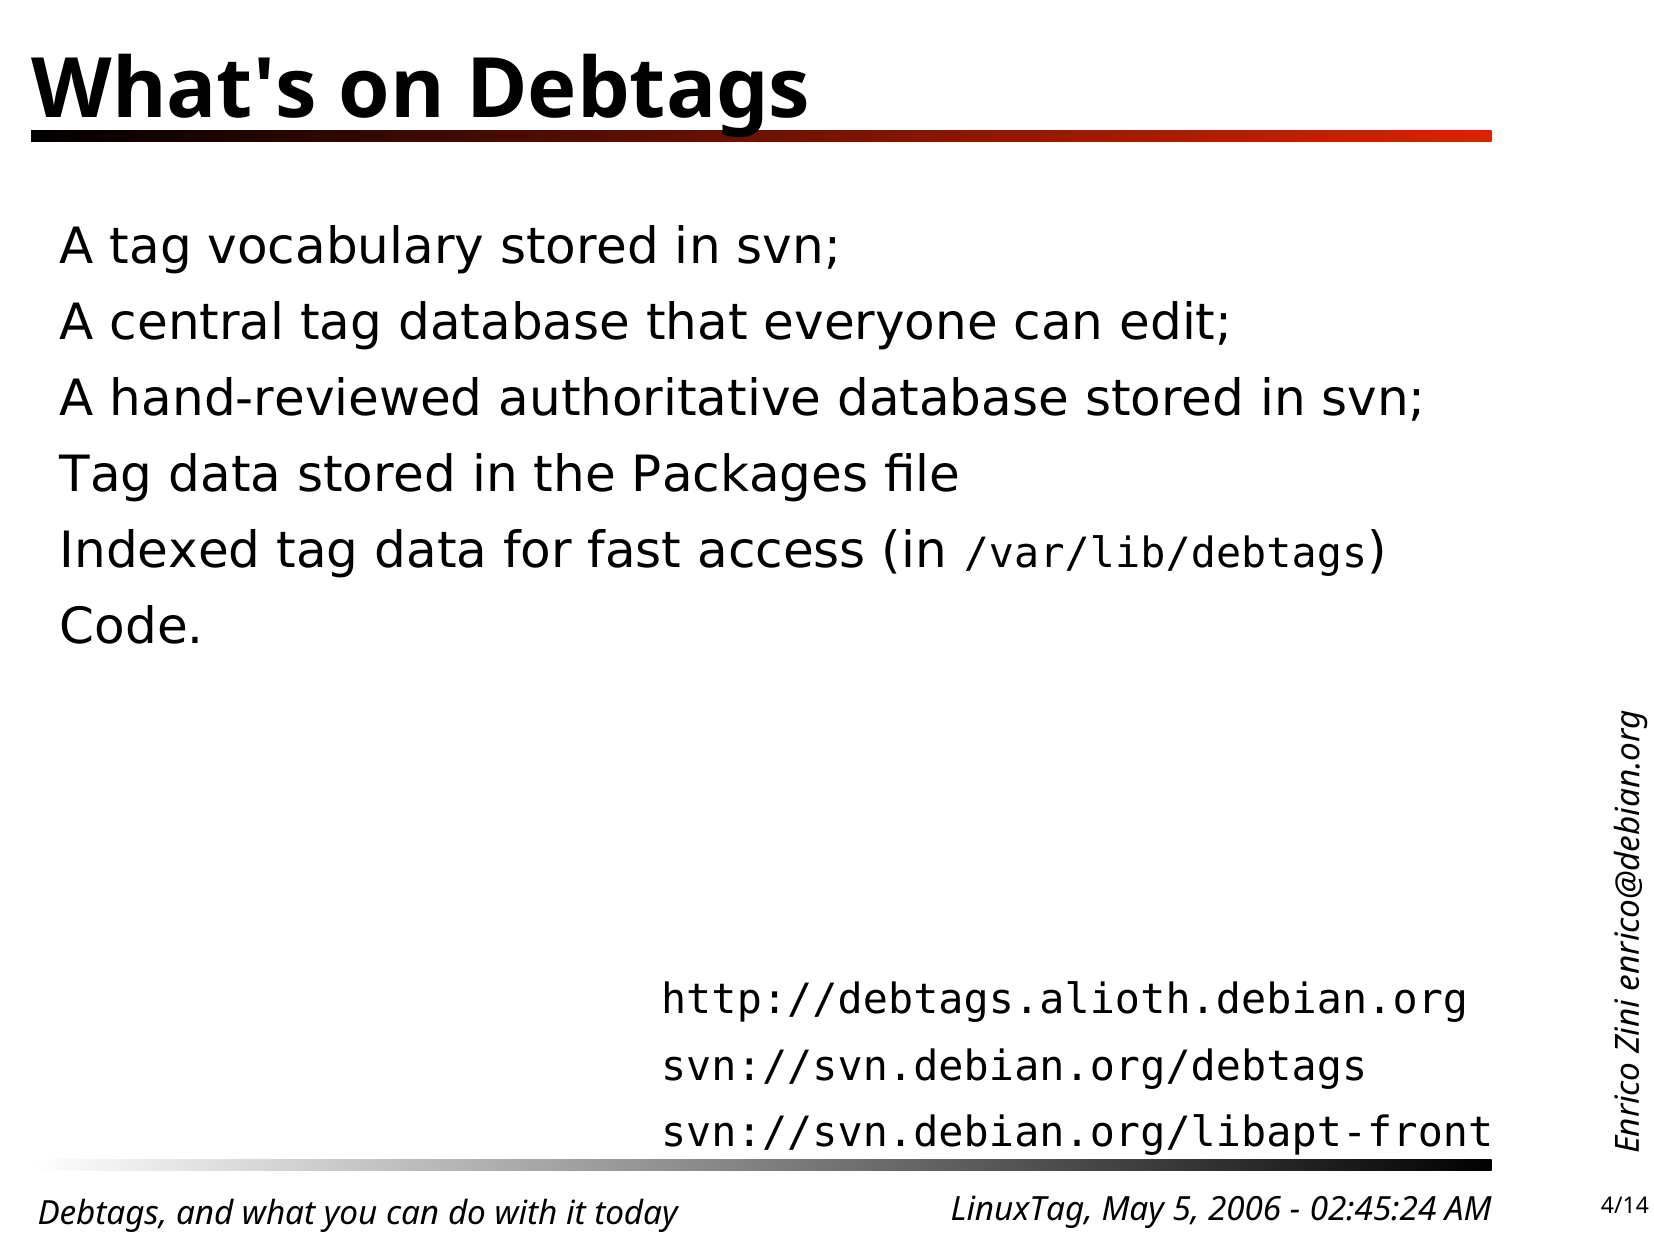

What's on Debtags
A tag vocabulary stored in svn;
A central tag database that everyone can edit;
A hand-reviewed authoritative database stored in svn;
Tag data stored in the Packages file
Indexed tag data for fast access (in /var/lib/debtags)
Code.
http://debtags.alioth.debian.org
svn://svn.debian.org/debtags
svn://svn.debian.org/libapt-front